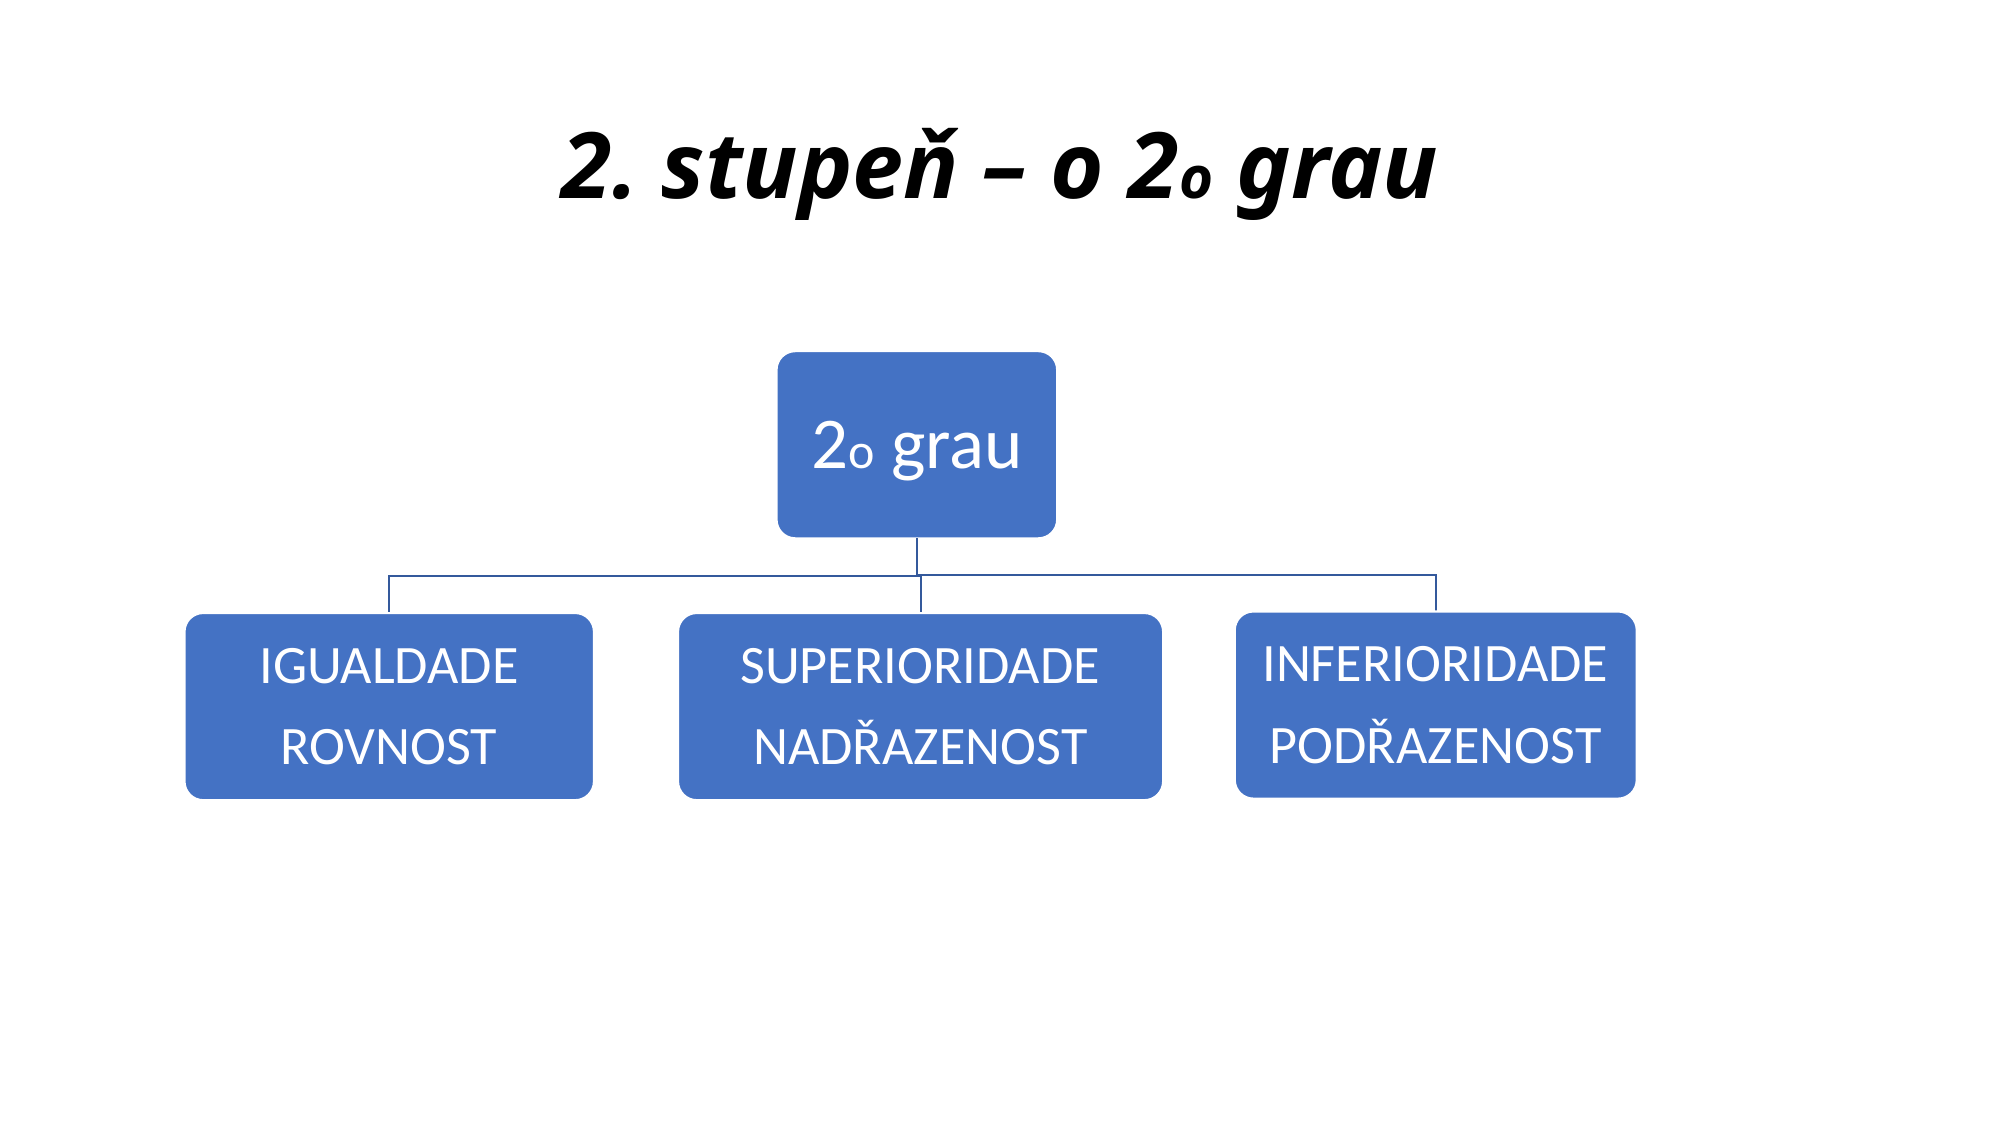

# 2. stupeň – o 2o grau
2o grau
INFERIORIDADE
PODŘAZENOST
IGUALDADE
ROVNOST
SUPERIORIDADE
NADŘAZENOST